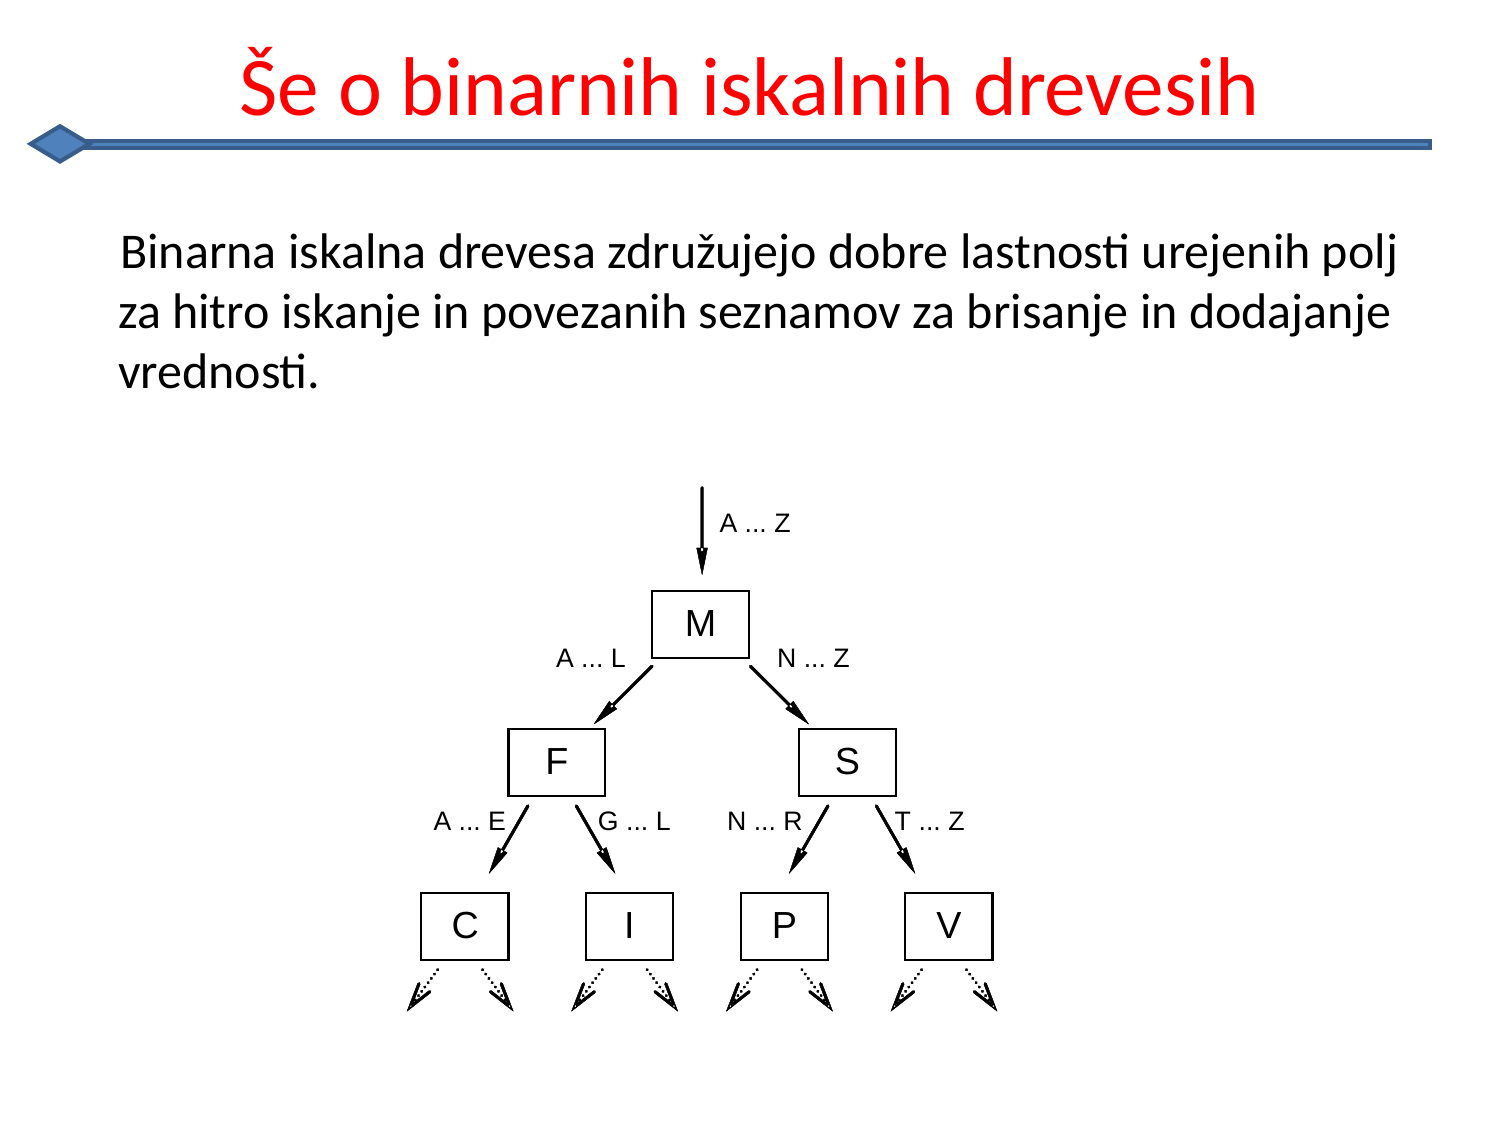

# Še o binarnih iskalnih drevesih
Binarna iskalna drevesa združujejo dobre lastnosti urejenih polj za hitro iskanje in povezanih seznamov za brisanje in dodajanje vrednosti.